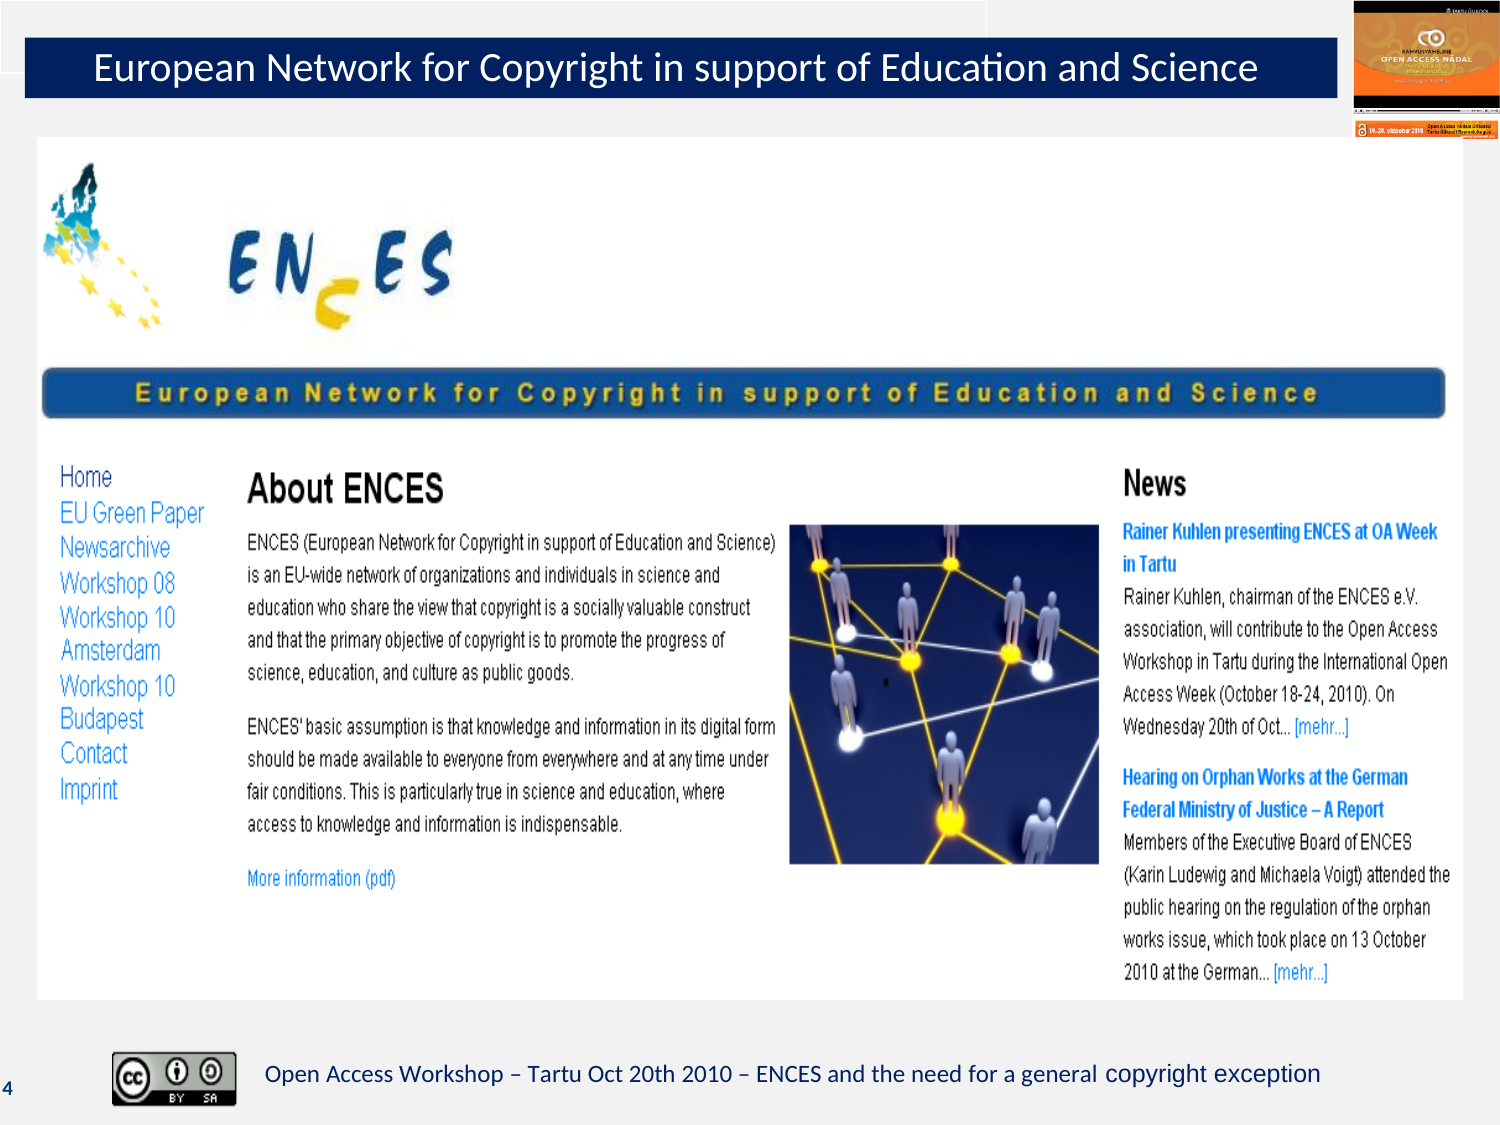

European Network for Copyright in support of Education and Science